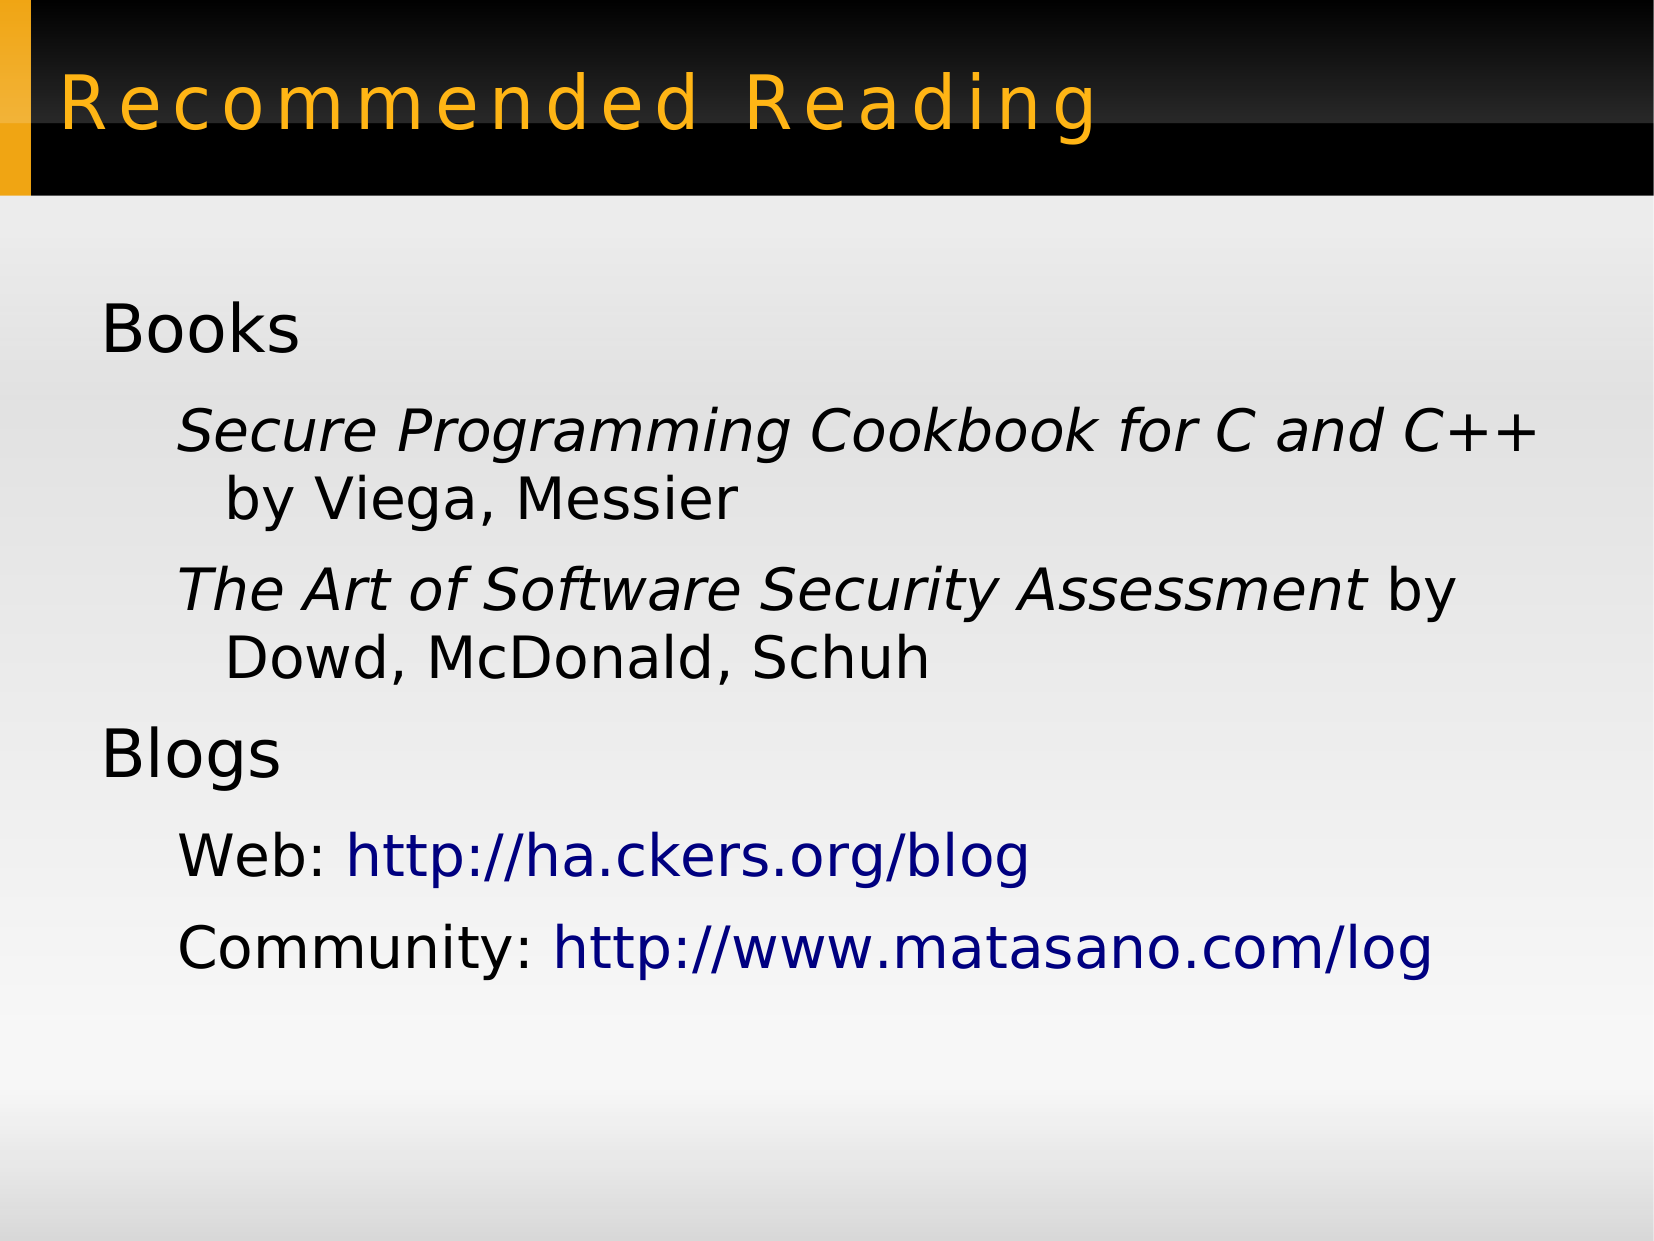

# Recommended Reading
Books
Secure Programming Cookbook for C and C++ by Viega, Messier
The Art of Software Security Assessment by Dowd, McDonald, Schuh
Blogs
Web: http://ha.ckers.org/blog
Community: http://www.matasano.com/log